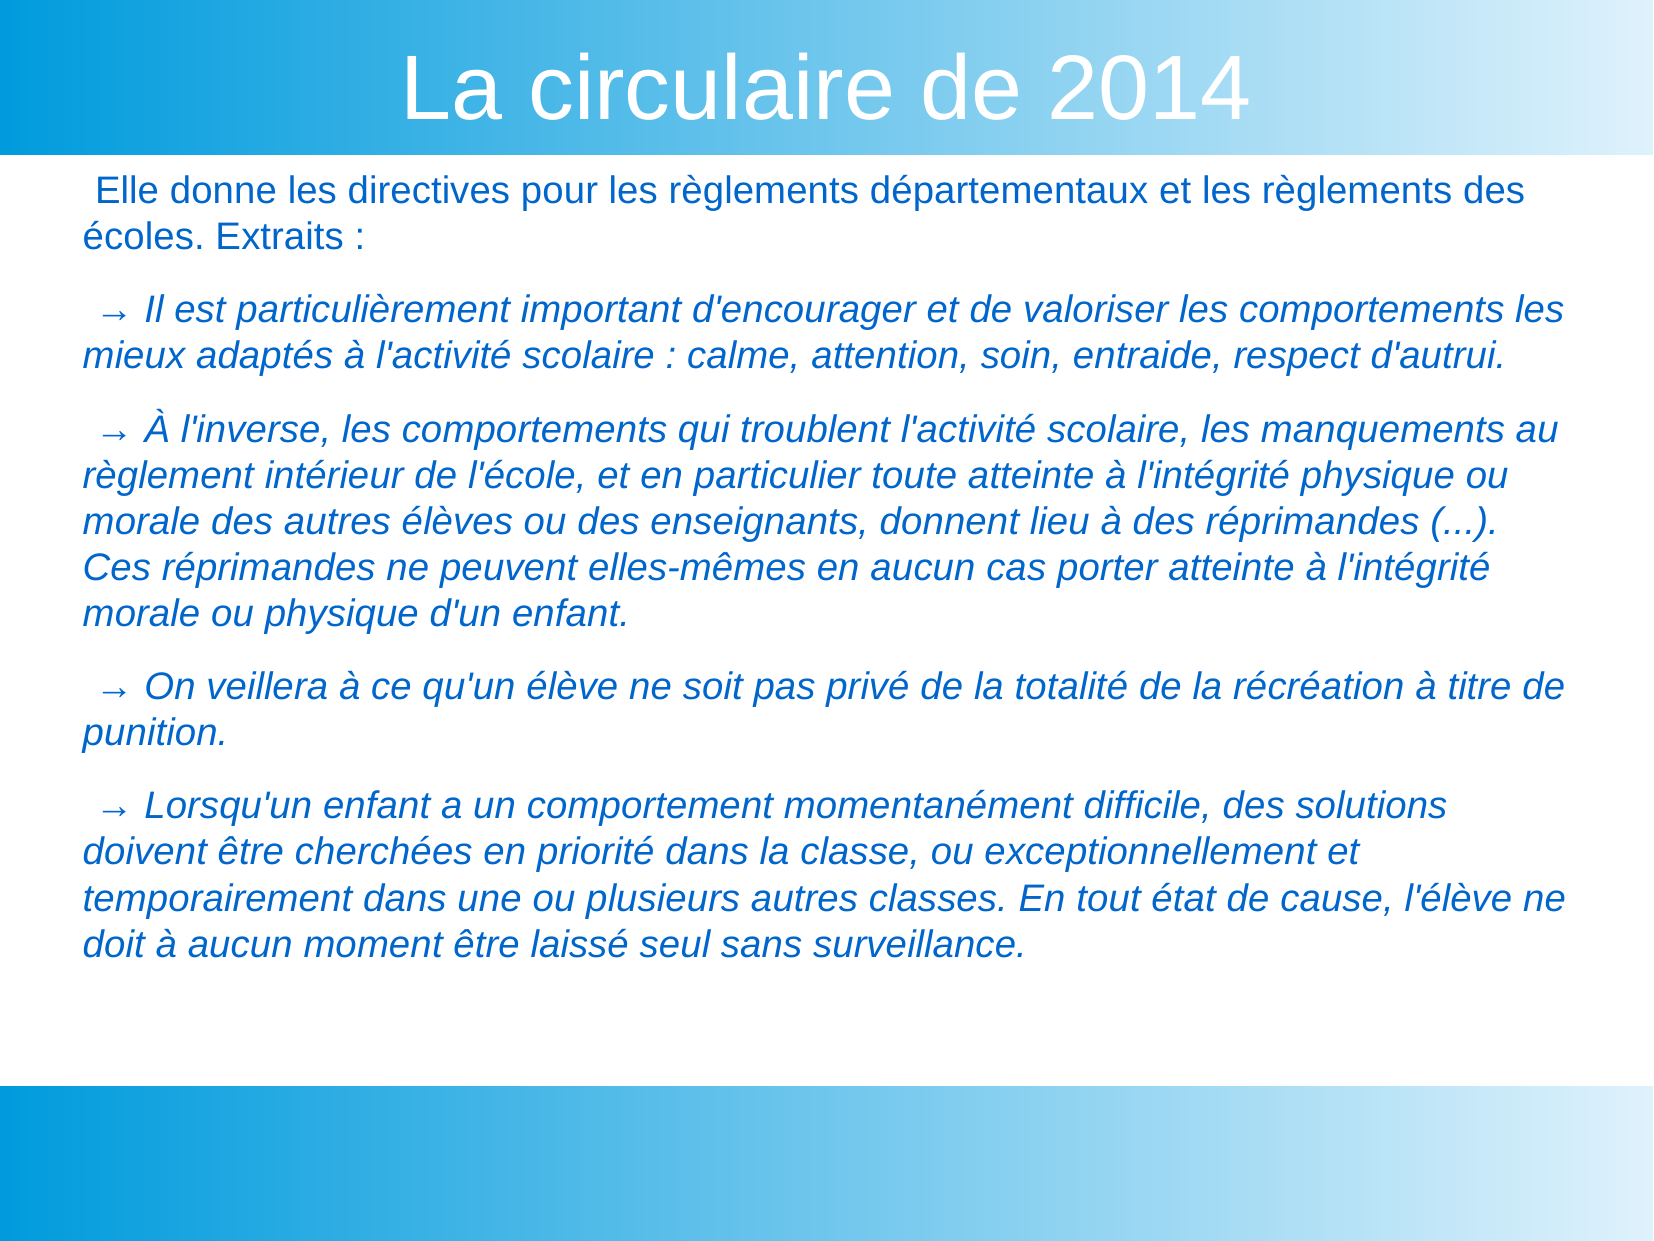

# La circulaire de 2014
Elle donne les directives pour les règlements départementaux et les règlements des écoles. Extraits :
→ Il est particulièrement important d'encourager et de valoriser les comportements les mieux adaptés à l'activité scolaire : calme, attention, soin, entraide, respect d'autrui.
→ À l'inverse, les comportements qui troublent l'activité scolaire, les manquements au règlement intérieur de l'école, et en particulier toute atteinte à l'intégrité physique ou morale des autres élèves ou des enseignants, donnent lieu à des réprimandes (...). Ces réprimandes ne peuvent elles-mêmes en aucun cas porter atteinte à l'intégrité morale ou physique d'un enfant.
→ On veillera à ce qu'un élève ne soit pas privé de la totalité de la récréation à titre de punition.
→ Lorsqu'un enfant a un comportement momentanément difficile, des solutions doivent être cherchées en priorité dans la classe, ou exceptionnellement et temporairement dans une ou plusieurs autres classes. En tout état de cause, l'élève ne doit à aucun moment être laissé seul sans surveillance.